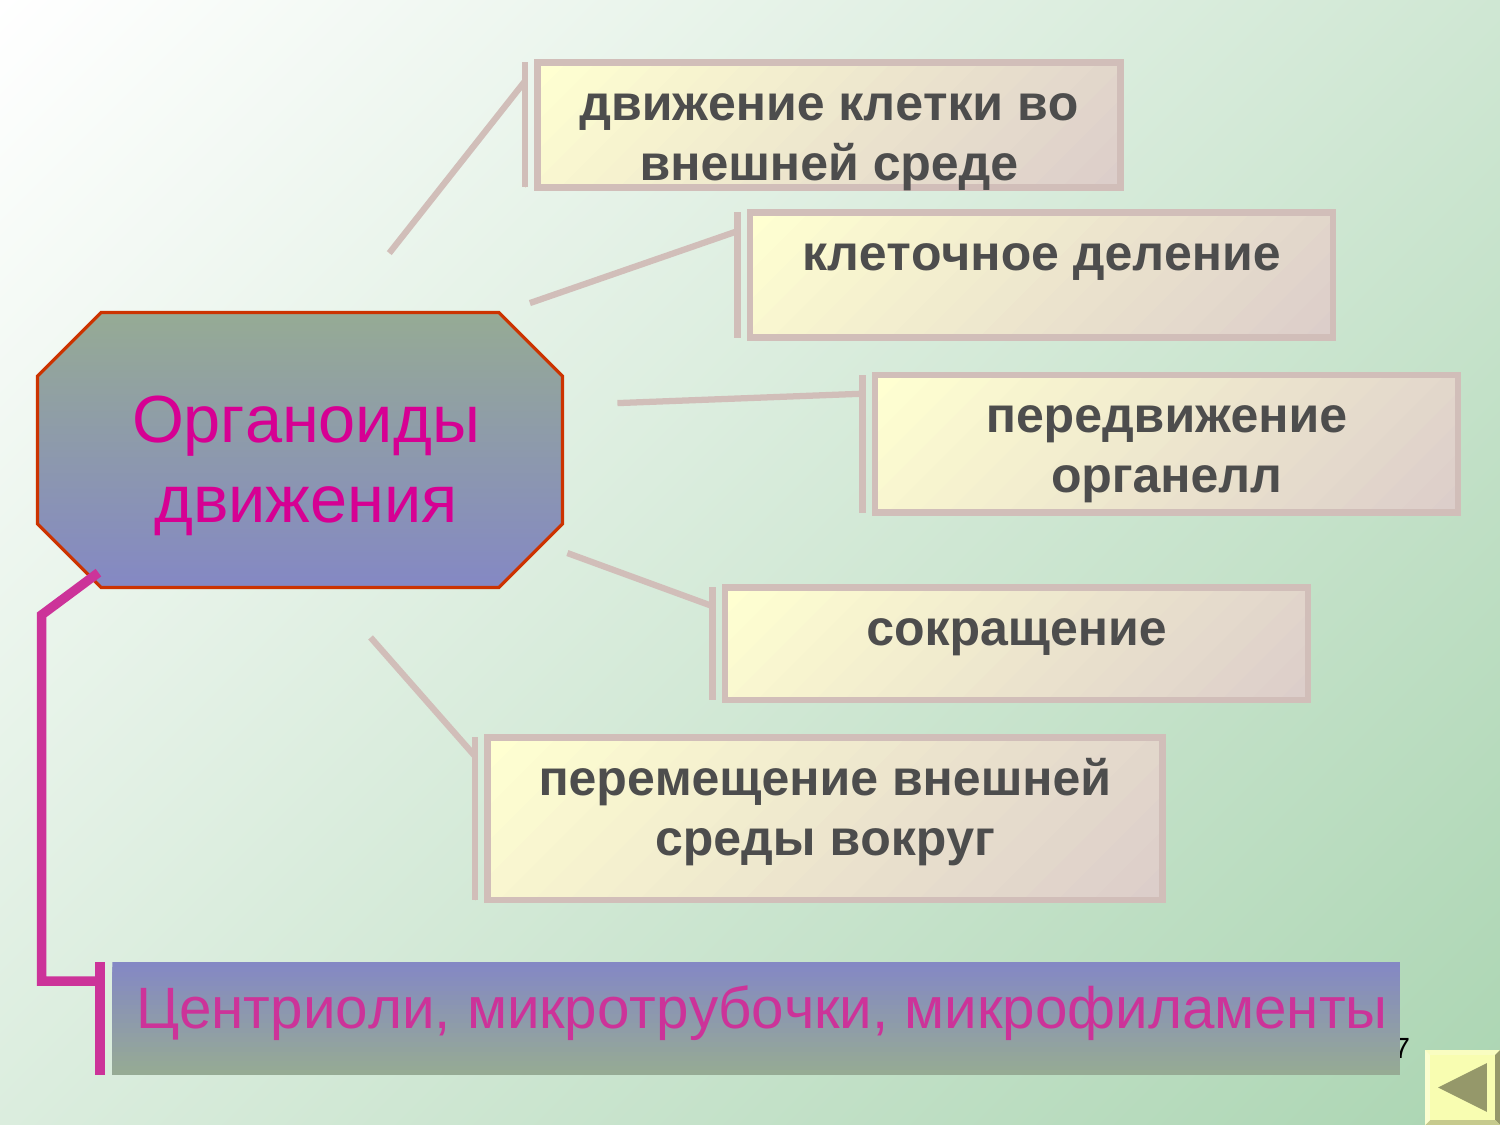

движение клетки во внешней среде
клеточное деление
Органоиды движения
передвижение органелл
сокращение
перемещение внешней среды вокруг
Центриоли, микротрубочки, микрофиламенты
17